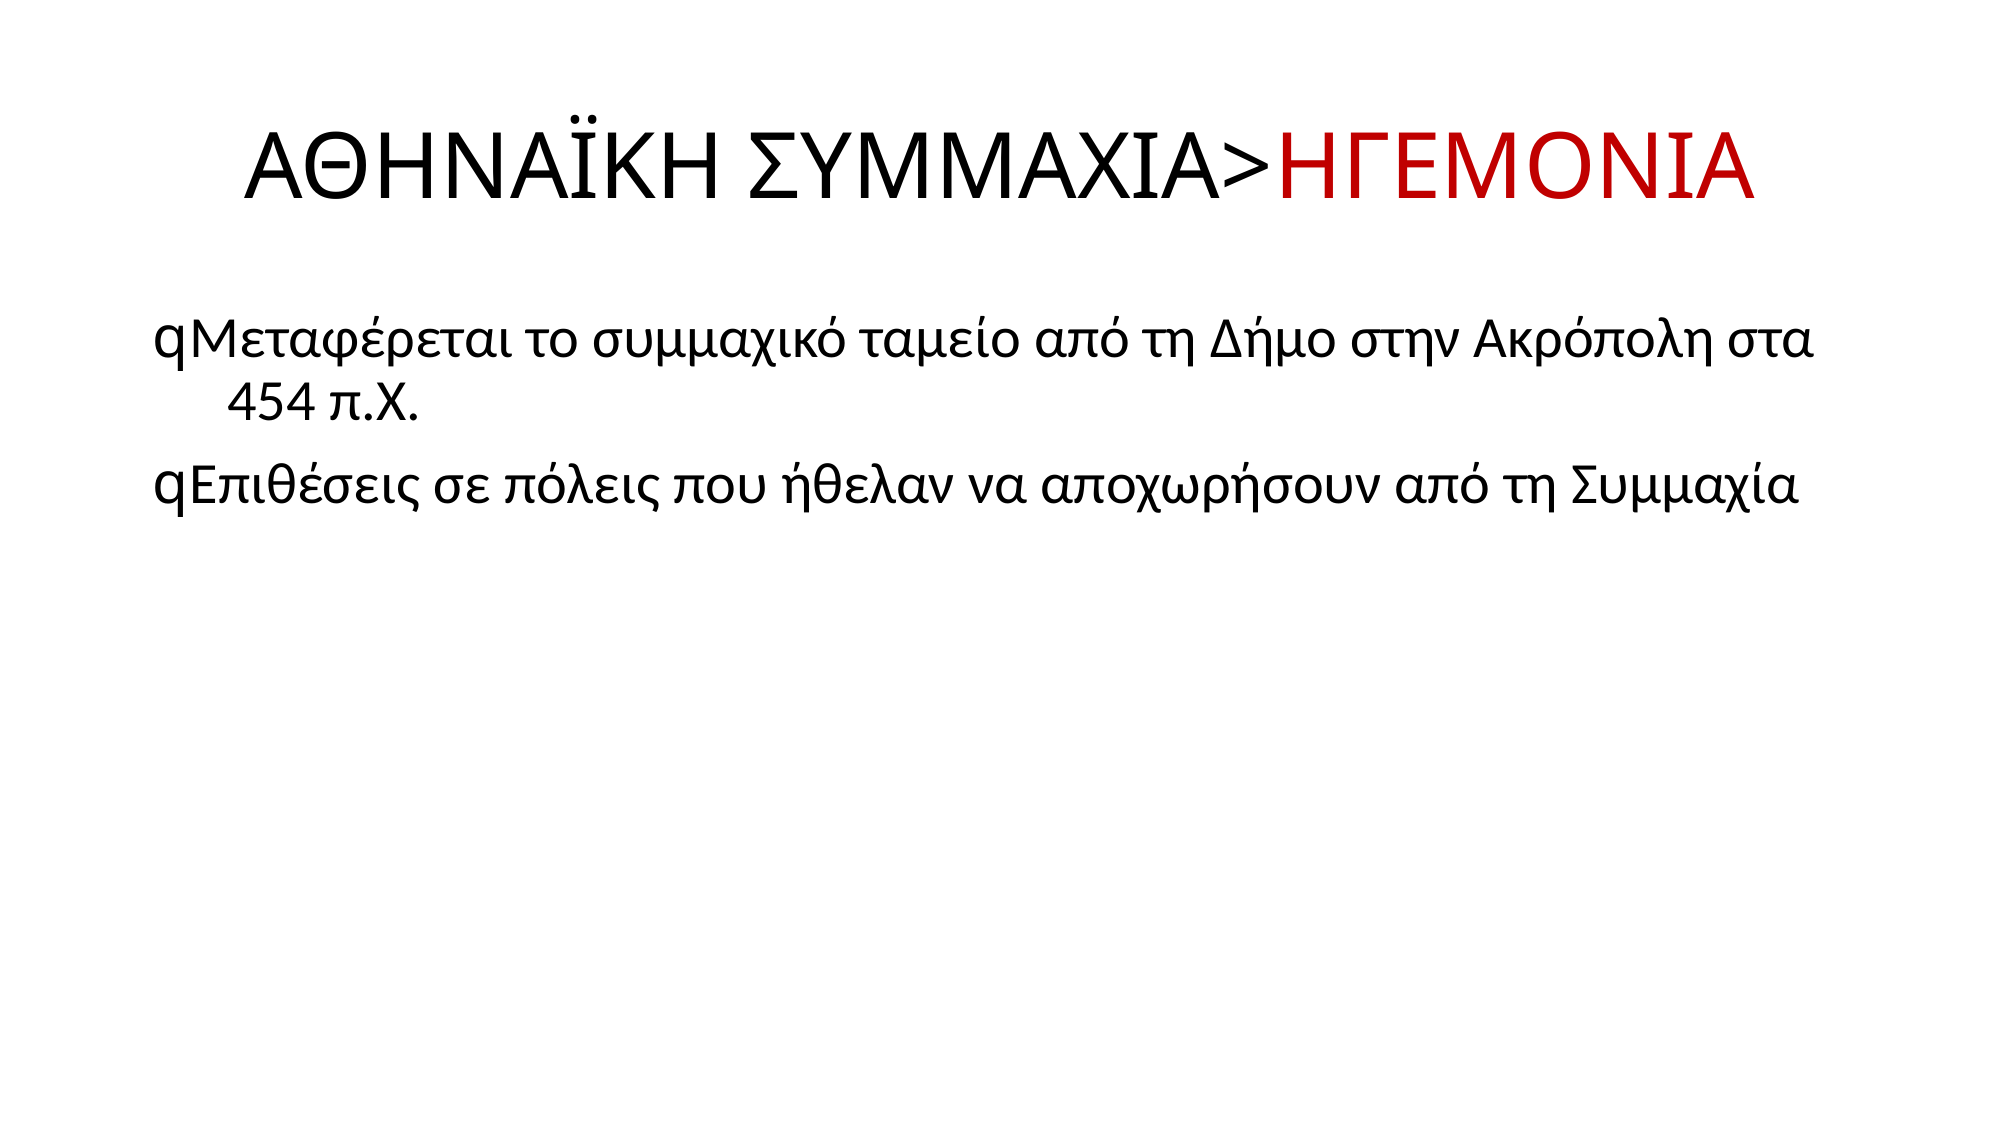

# ΑΘΗΝΑΪΚΗ ΣΥΜΜΑΧΙΑ>ΗΓΕΜΟΝΙΑ
Μεταφέρεται το συμμαχικό ταμείο από τη Δήμο στην Ακρόπολη στα 454 π.Χ.
Επιθέσεις σε πόλεις που ήθελαν να αποχωρήσουν από τη Συμμαχία